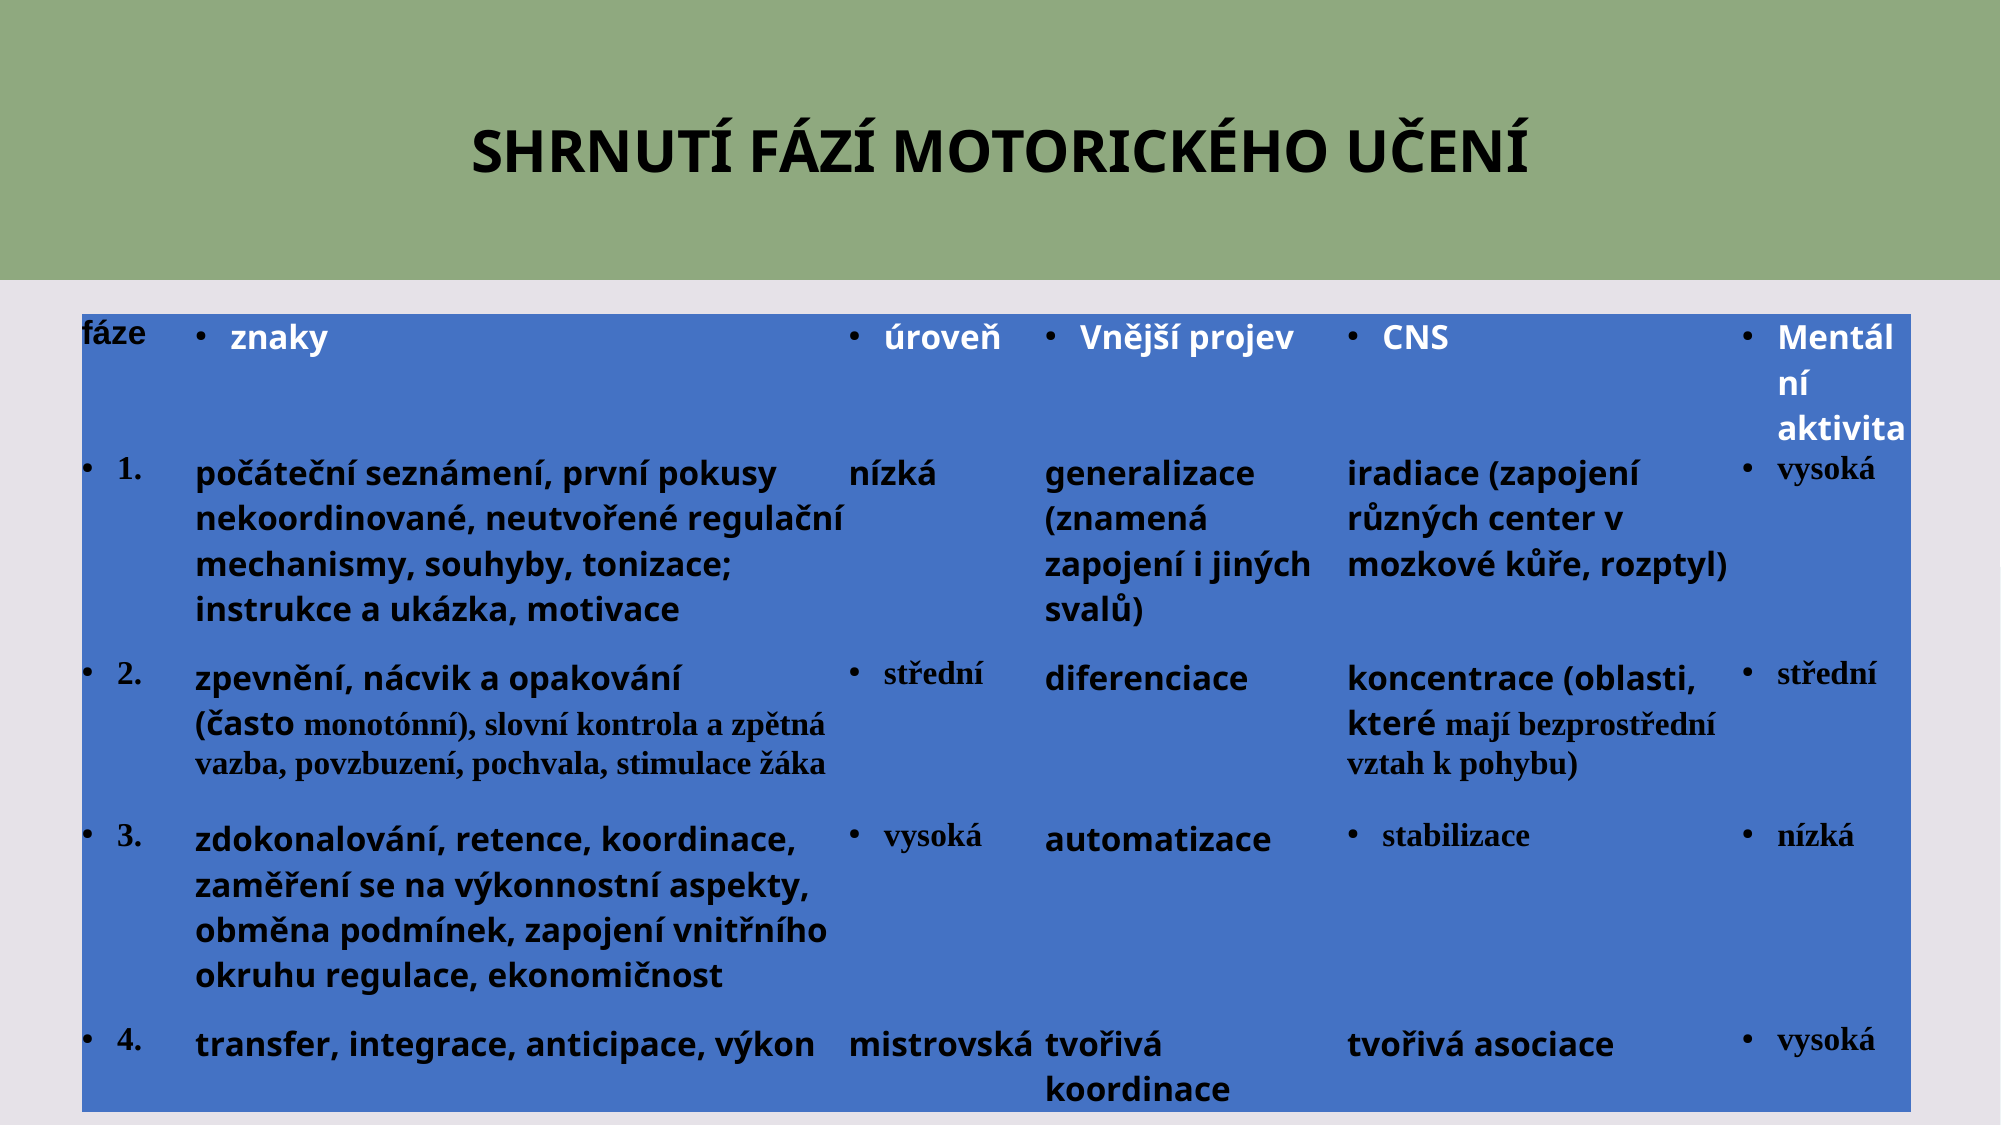

# SHRNUTÍ FÁZÍ MOTORICKÉHO UČENÍ
| fáze | znaky | úroveň | Vnější projev | CNS | Mentální aktivita |
| --- | --- | --- | --- | --- | --- |
| 1. | počáteční seznámení, první pokusy nekoordinované, neutvořené regulační mechanismy, souhyby, tonizace; instrukce a ukázka, motivace | nízká | generalizace (znamená zapojení i jiných svalů) | iradiace (zapojení různých center v mozkové kůře, rozptyl) | vysoká |
| 2. | zpevnění, nácvik a opakování (často monotónní), slovní kontrola a zpětná vazba, povzbuzení, pochvala, stimulace žáka | střední | diferenciace | koncentrace (oblasti, které mají bezprostřední vztah k pohybu) | střední |
| 3. | zdokonalování, retence, koordinace, zaměření se na výkonnostní aspekty, obměna podmínek, zapojení vnitřního okruhu regulace, ekonomičnost | vysoká | automatizace | stabilizace | nízká |
| 4. | transfer, integrace, anticipace, výkon | mistrovská | tvořivá koordinace | tvořivá asociace | vysoká |